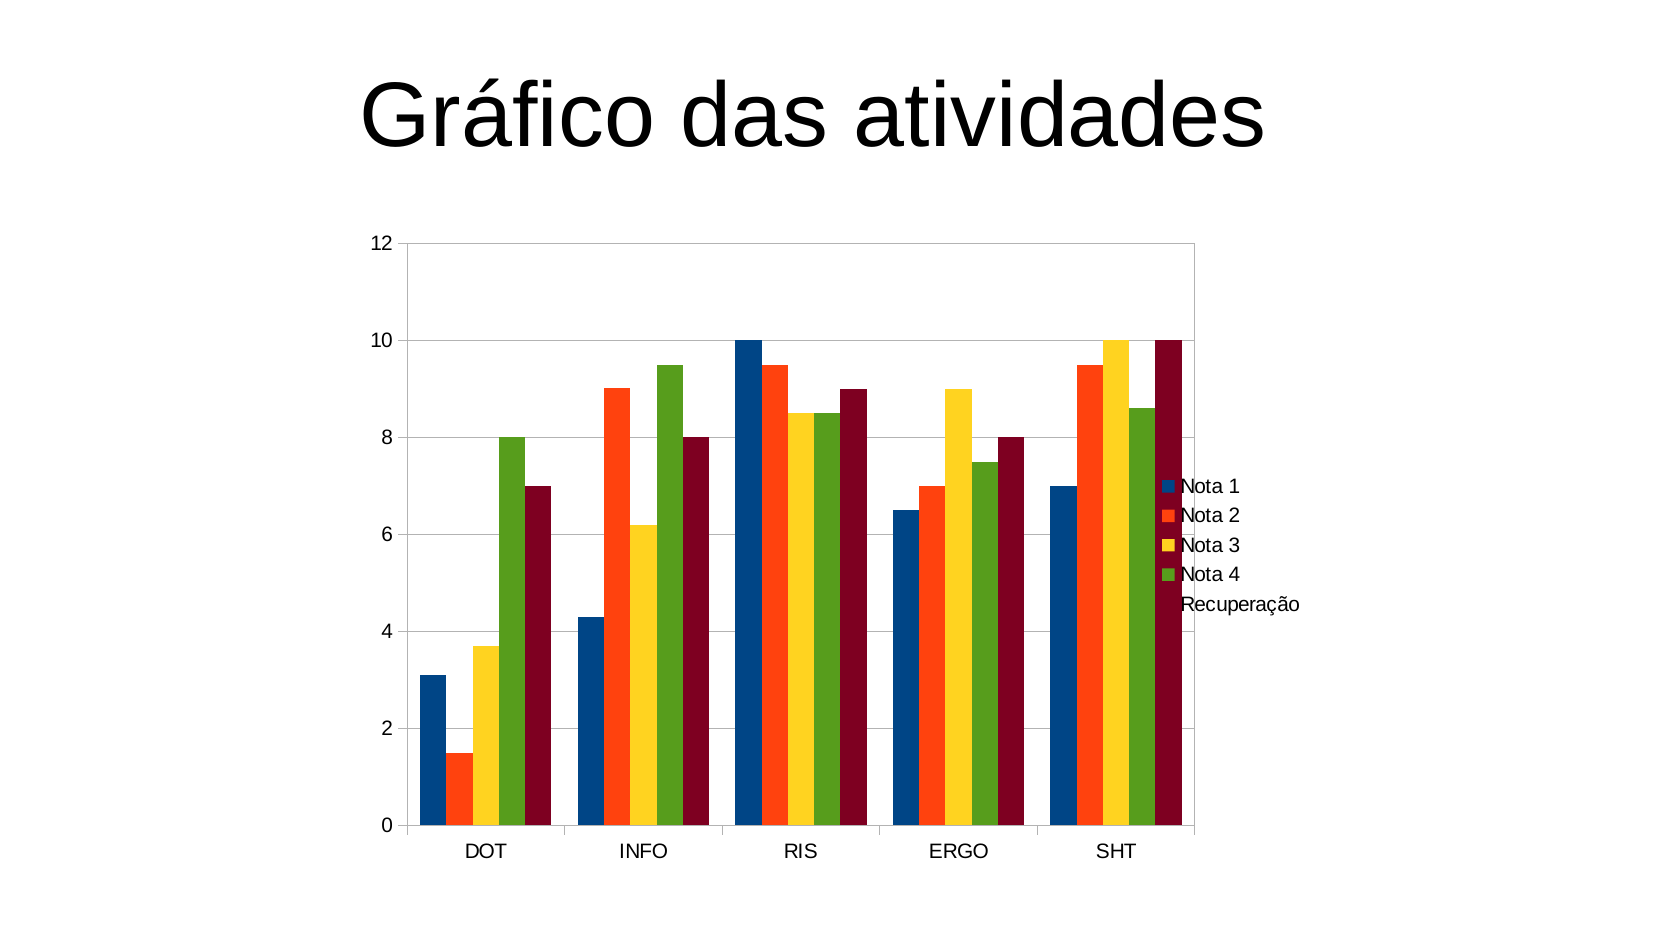

# Gráfico das atividades
### Chart
| Category | Nota 1 | Nota 2 | Nota 3 | Nota 4 | Recuperação |
|---|---|---|---|---|---|
| DOT | 3.1 | 1.5 | 3.7 | 8.0 | 7.0 |
| INFO | 4.3 | 9.02 | 6.2 | 9.5 | 8.0 |
| RIS | 10.0 | 9.5 | 8.5 | 8.5 | 9.0 |
| ERGO | 6.5 | 7.0 | 9.0 | 7.5 | 8.0 |
| SHT | 7.0 | 9.5 | 10.0 | 8.6 | 10.0 |